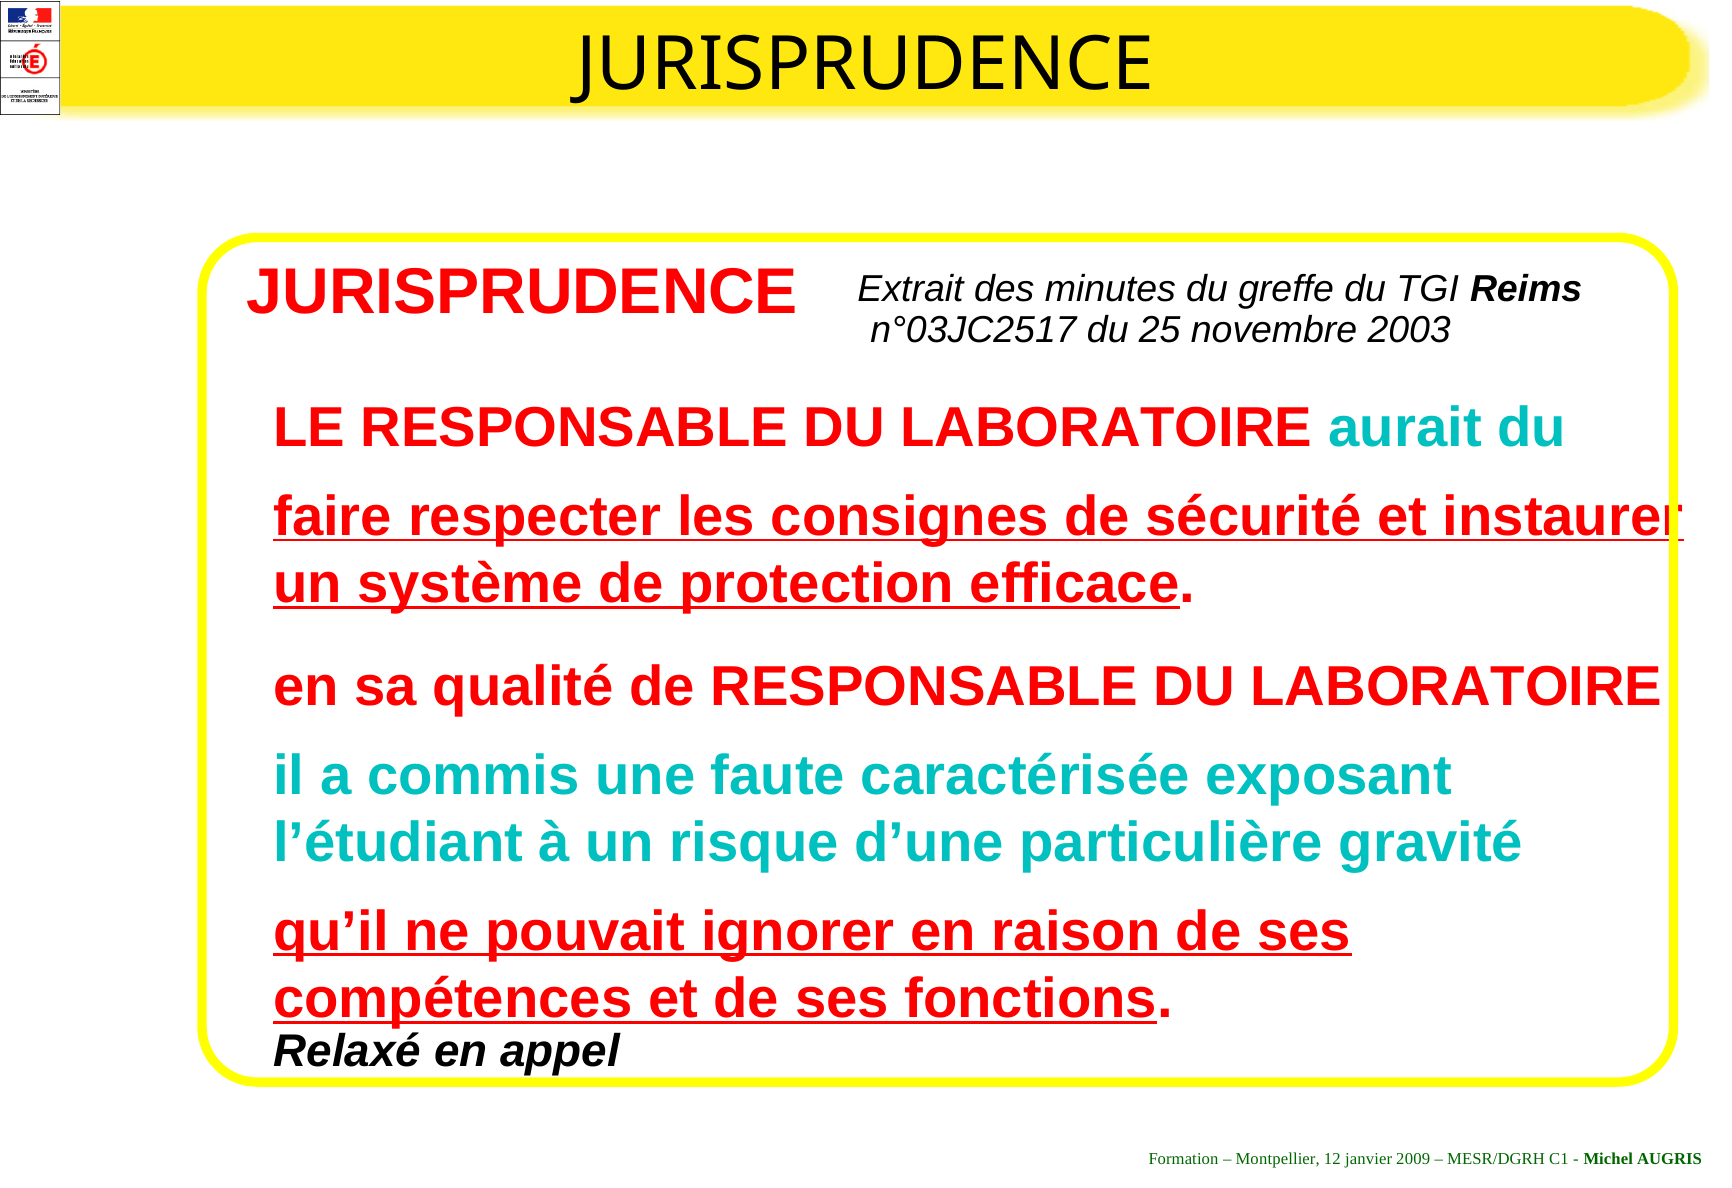

JURISPRUDENCE
JURISPRUDENCE
Extrait des minutes du greffe du TGI Reims
n°03JC2517 du 25 novembre 2003
LE RESPONSABLE DU LABORATOIRE aurait du
faire respecter les consignes de sécurité et instaurer un système de protection efficace.
en sa qualité de RESPONSABLE DU LABORATOIRE
il a commis une faute caractérisée exposant l’étudiant à un risque d’une particulière gravité
qu’il ne pouvait ignorer en raison de ses compétences et de ses fonctions.
Relaxé en appel